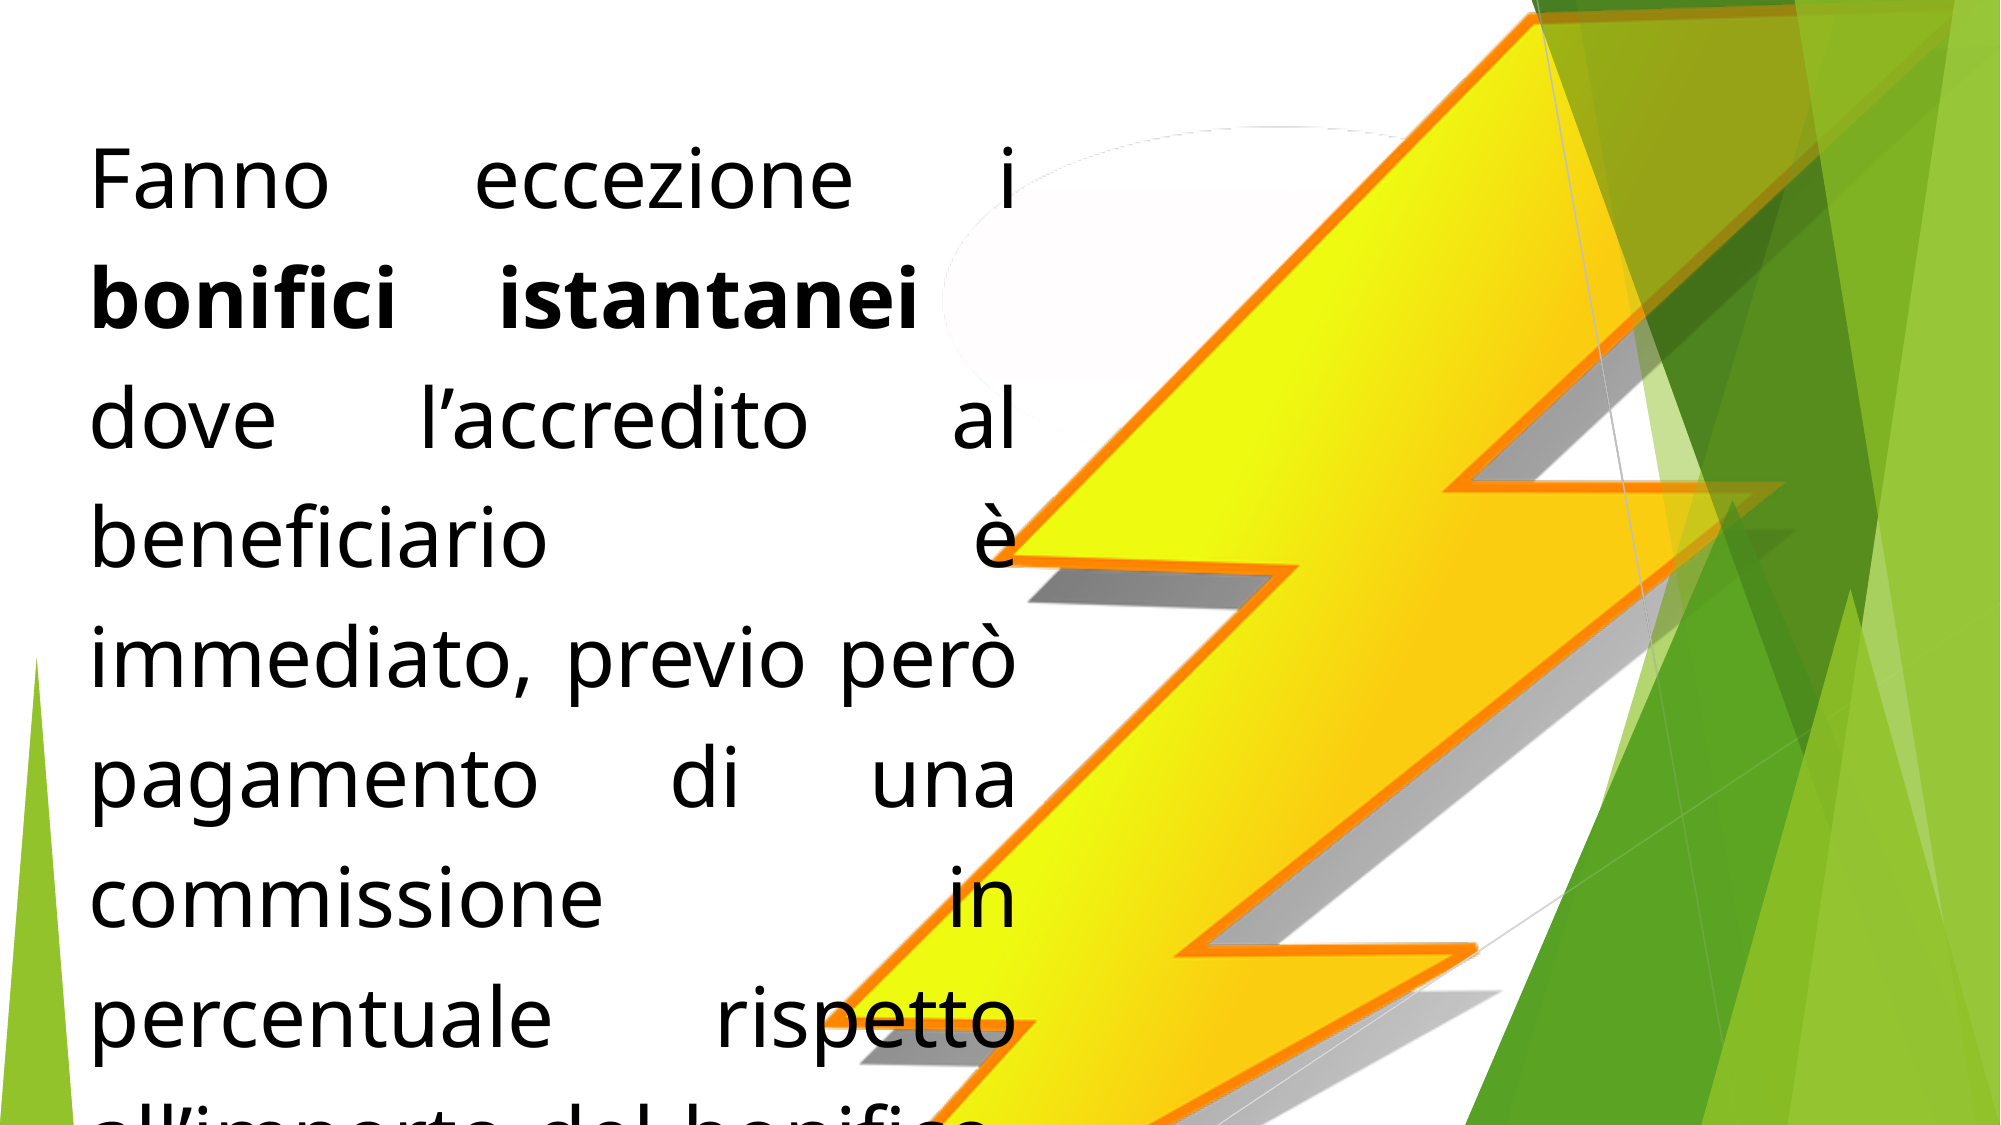

Fanno eccezione i bonifici istantanei dove l’accredito al beneficiario è immediato, previo però pagamento di una commissione in percentuale rispetto all’importo del bonifico. Non tutte le banche, però, sono in grado di gestire i bonifici istantanei.
Naturalmente anche i bonifici ordinari hanno un costo che varia da banca a banca e a seconda di come e dove vengono effettuati.